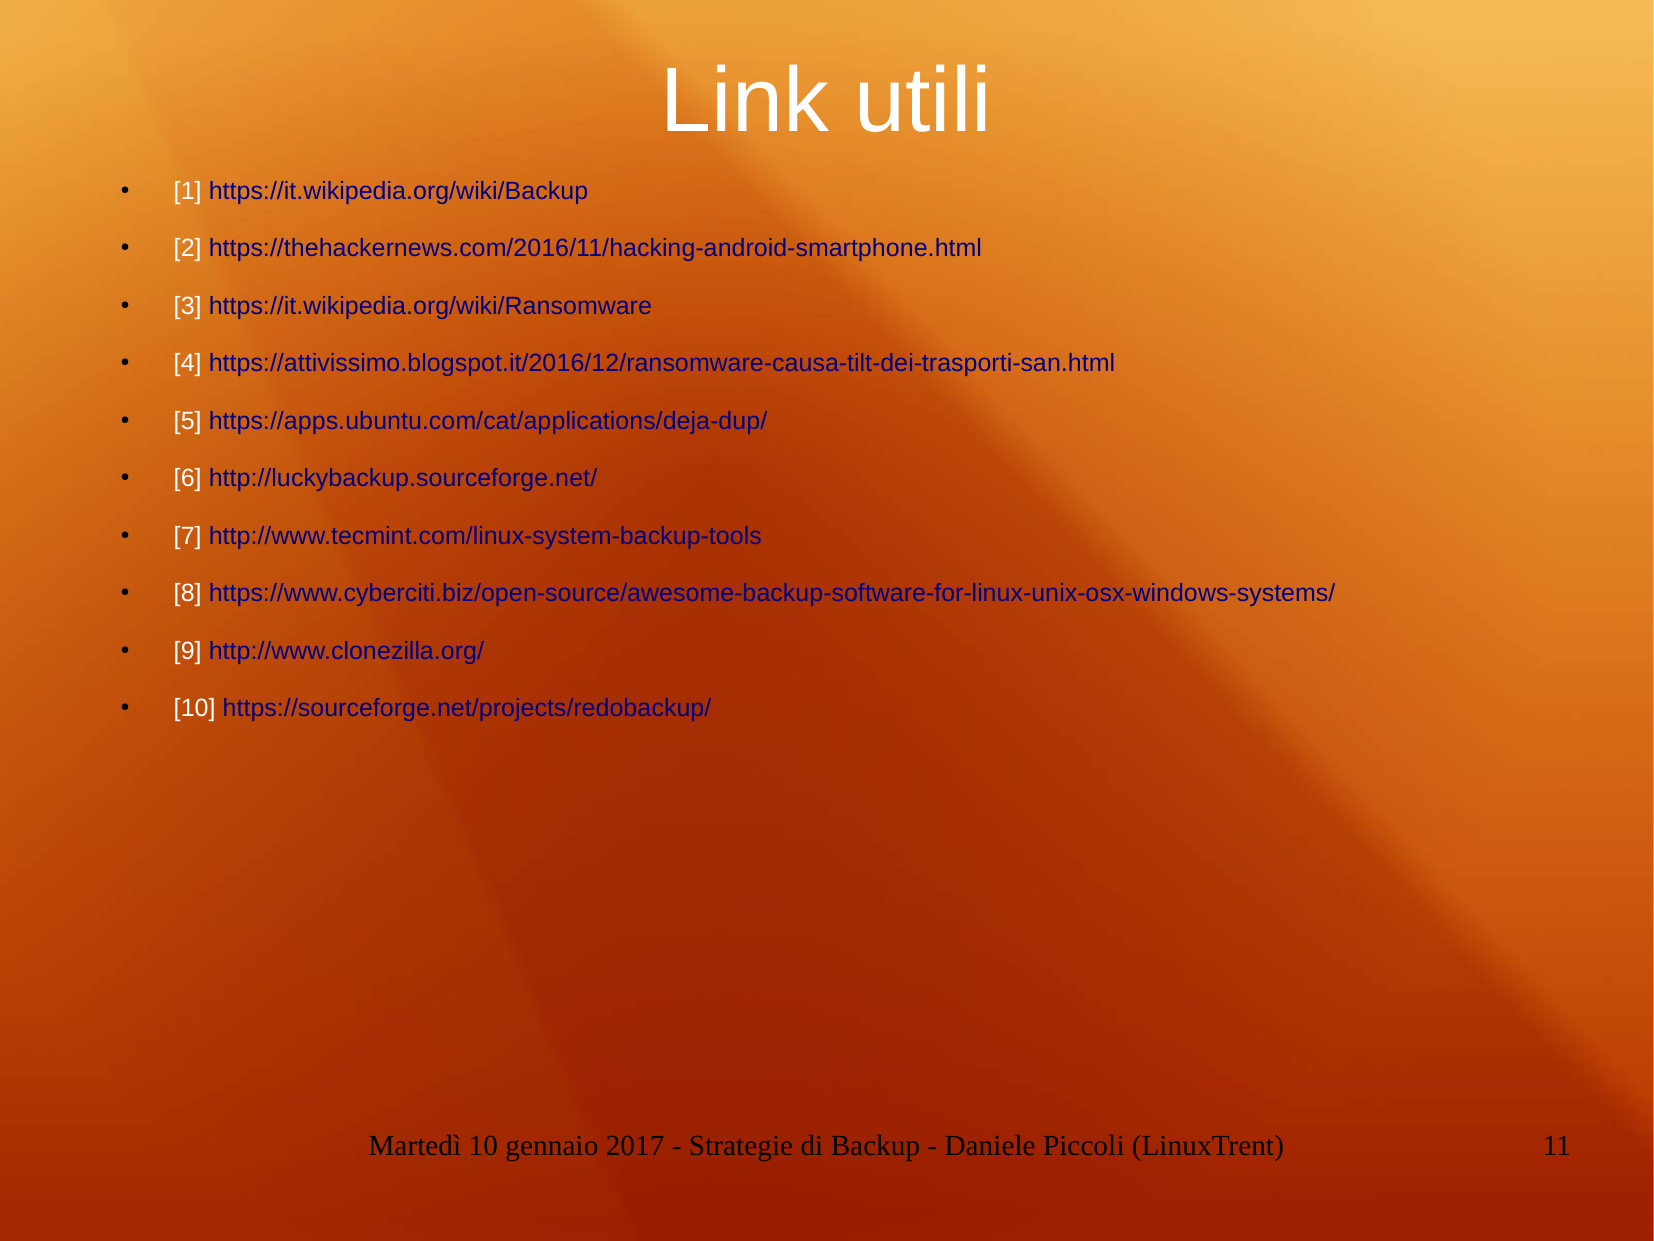

# Link utili
[1] https://it.wikipedia.org/wiki/Backup
[2] https://thehackernews.com/2016/11/hacking-android-smartphone.html
[3] https://it.wikipedia.org/wiki/Ransomware
[4] https://attivissimo.blogspot.it/2016/12/ransomware-causa-tilt-dei-trasporti-san.html
[5] https://apps.ubuntu.com/cat/applications/deja-dup/
[6] http://luckybackup.sourceforge.net/
[7] http://www.tecmint.com/linux-system-backup-tools
[8] https://www.cyberciti.biz/open-source/awesome-backup-software-for-linux-unix-osx-windows-systems/
[9] http://www.clonezilla.org/
[10] https://sourceforge.net/projects/redobackup/
Martedì 10 gennaio 2017 - Strategie di Backup - Daniele Piccoli (LinuxTrent)
11